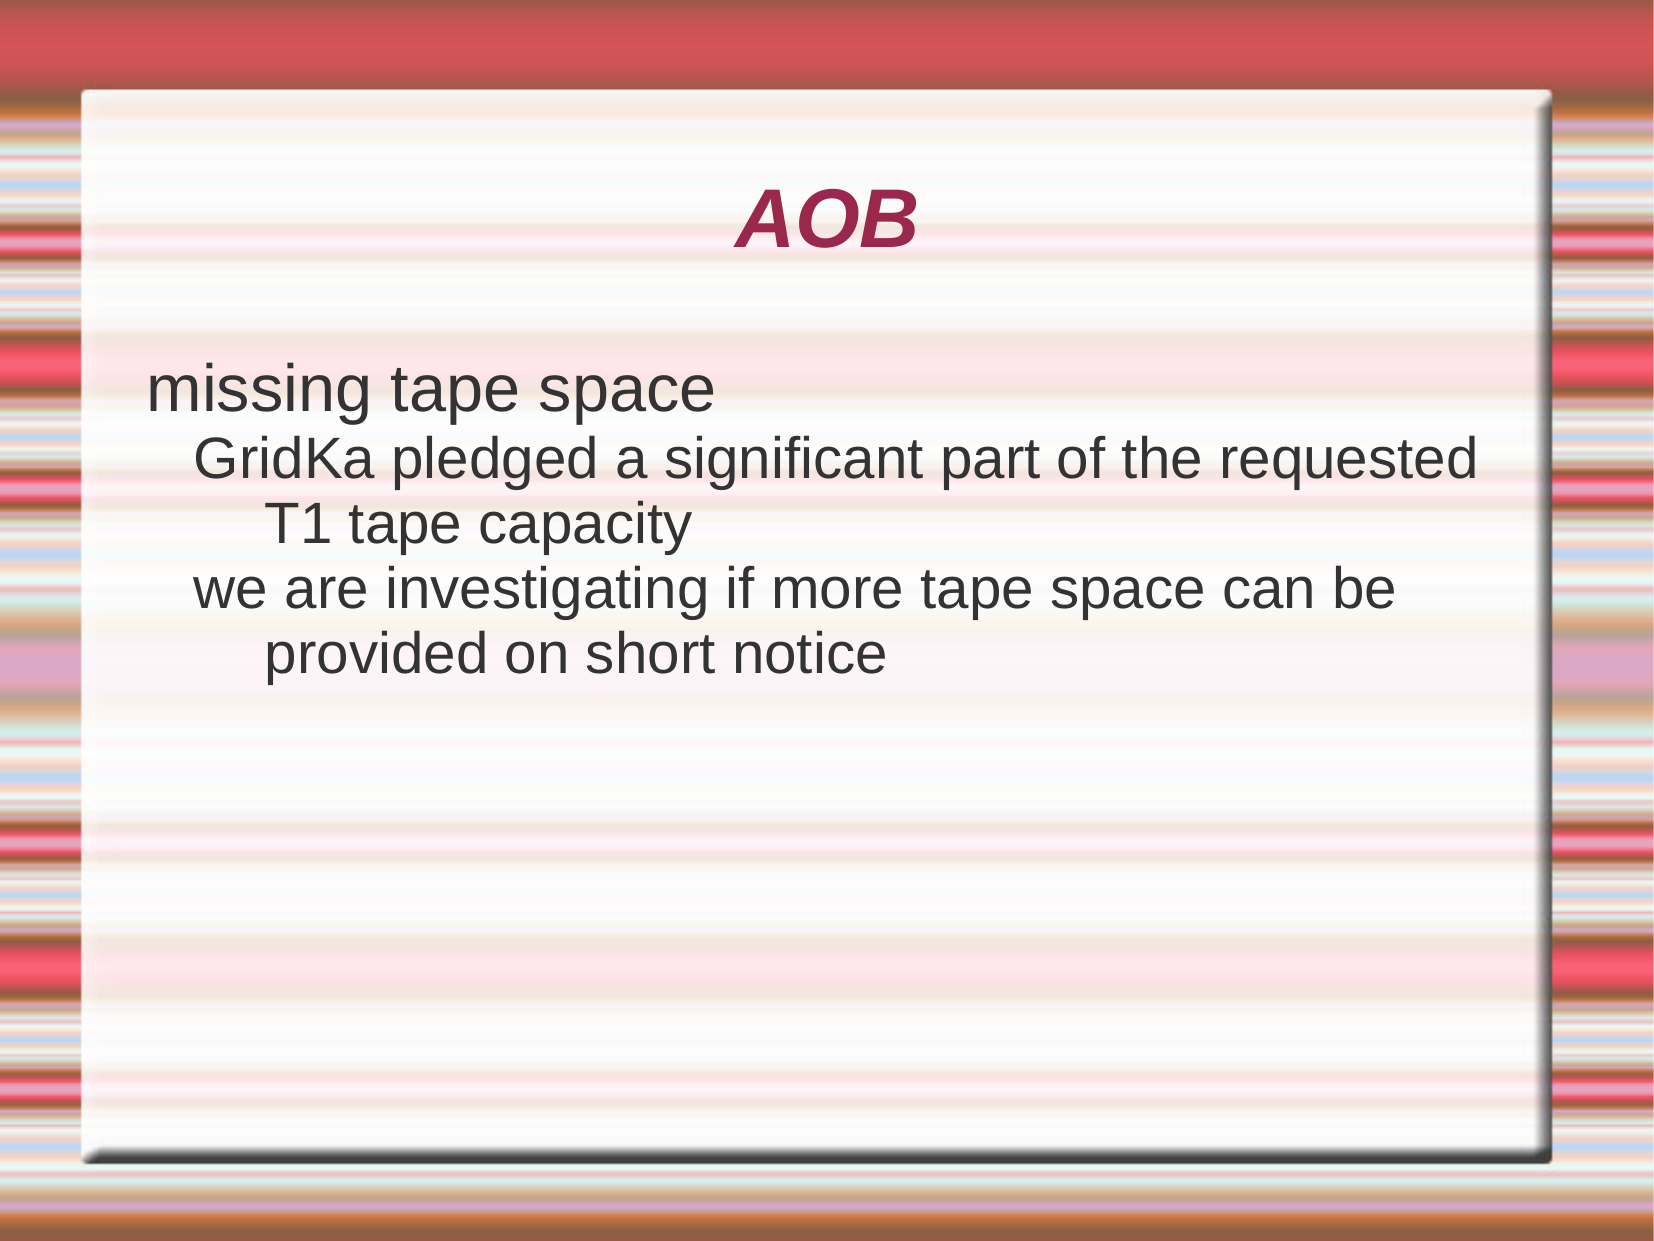

# AOB
missing tape space
GridKa pledged a significant part of the requested T1 tape capacity
we are investigating if more tape space can be provided on short notice